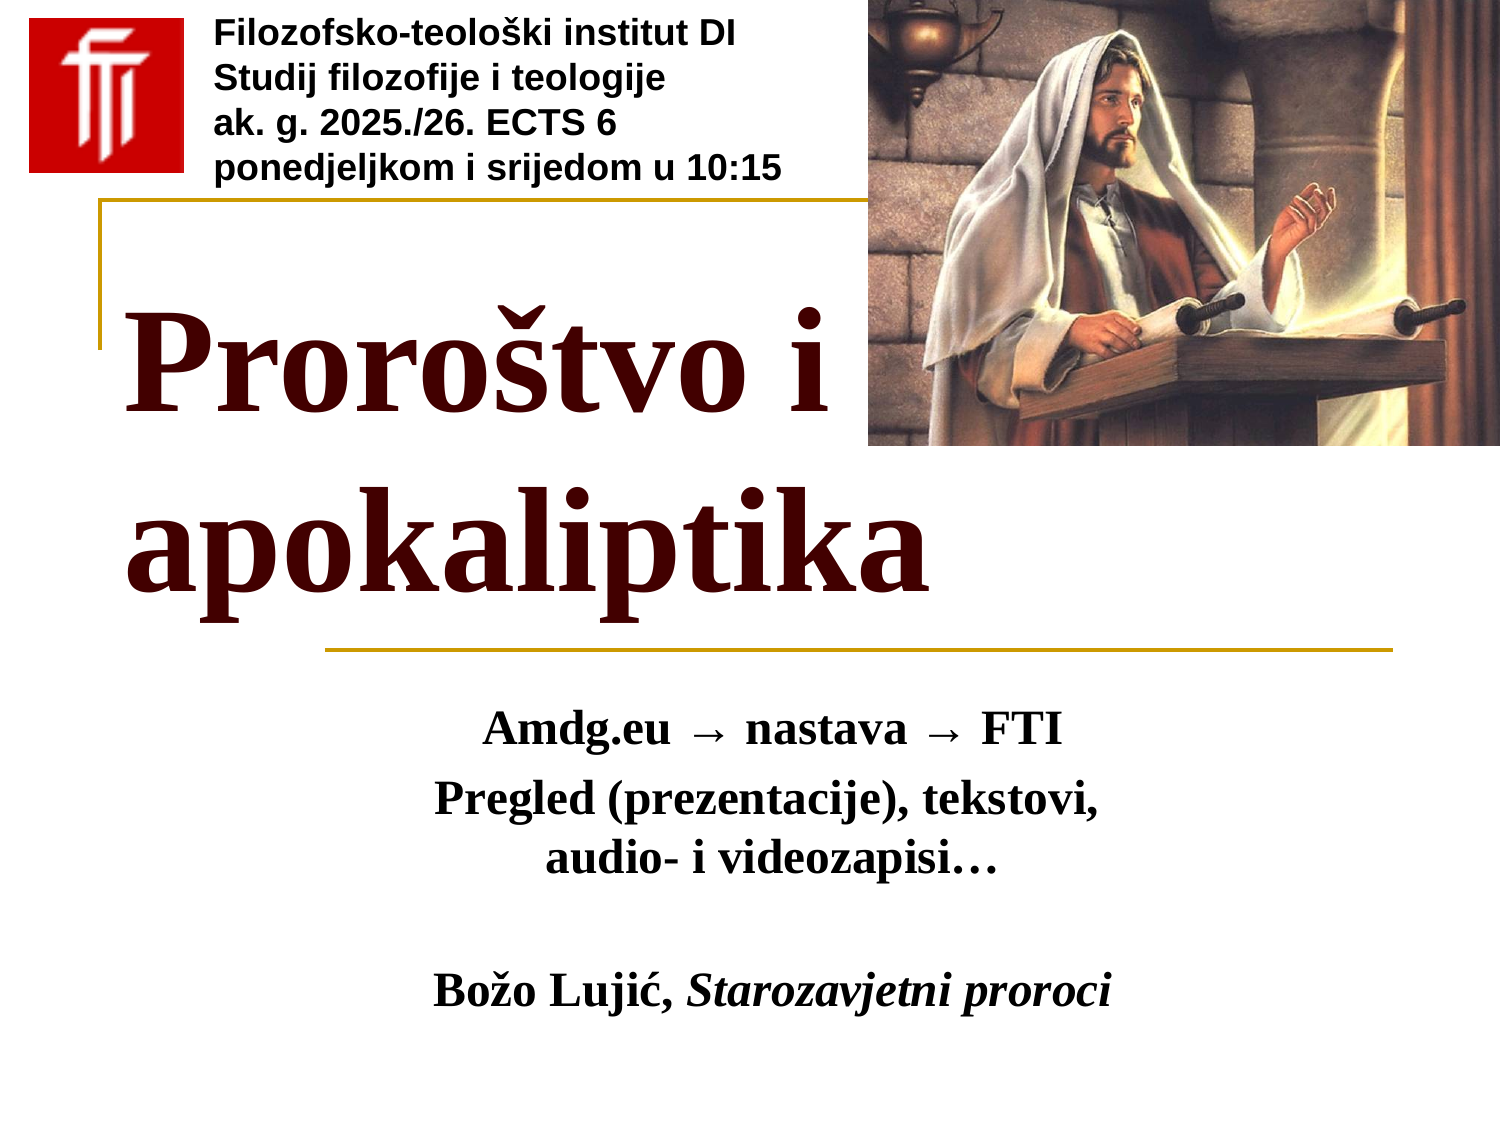

Filozofsko-teološki institut DI
Studij filozofije i teologije
ak. g. 2025./26. ECTS 6
ponedjeljkom i srijedom u 10:15
# Proroštvo i apokaliptika
Amdg.eu → nastava → FTI
Pregled (prezentacije), tekstovi,
audio- i videozapisi…
Božo Lujić, Starozavjetni proroci